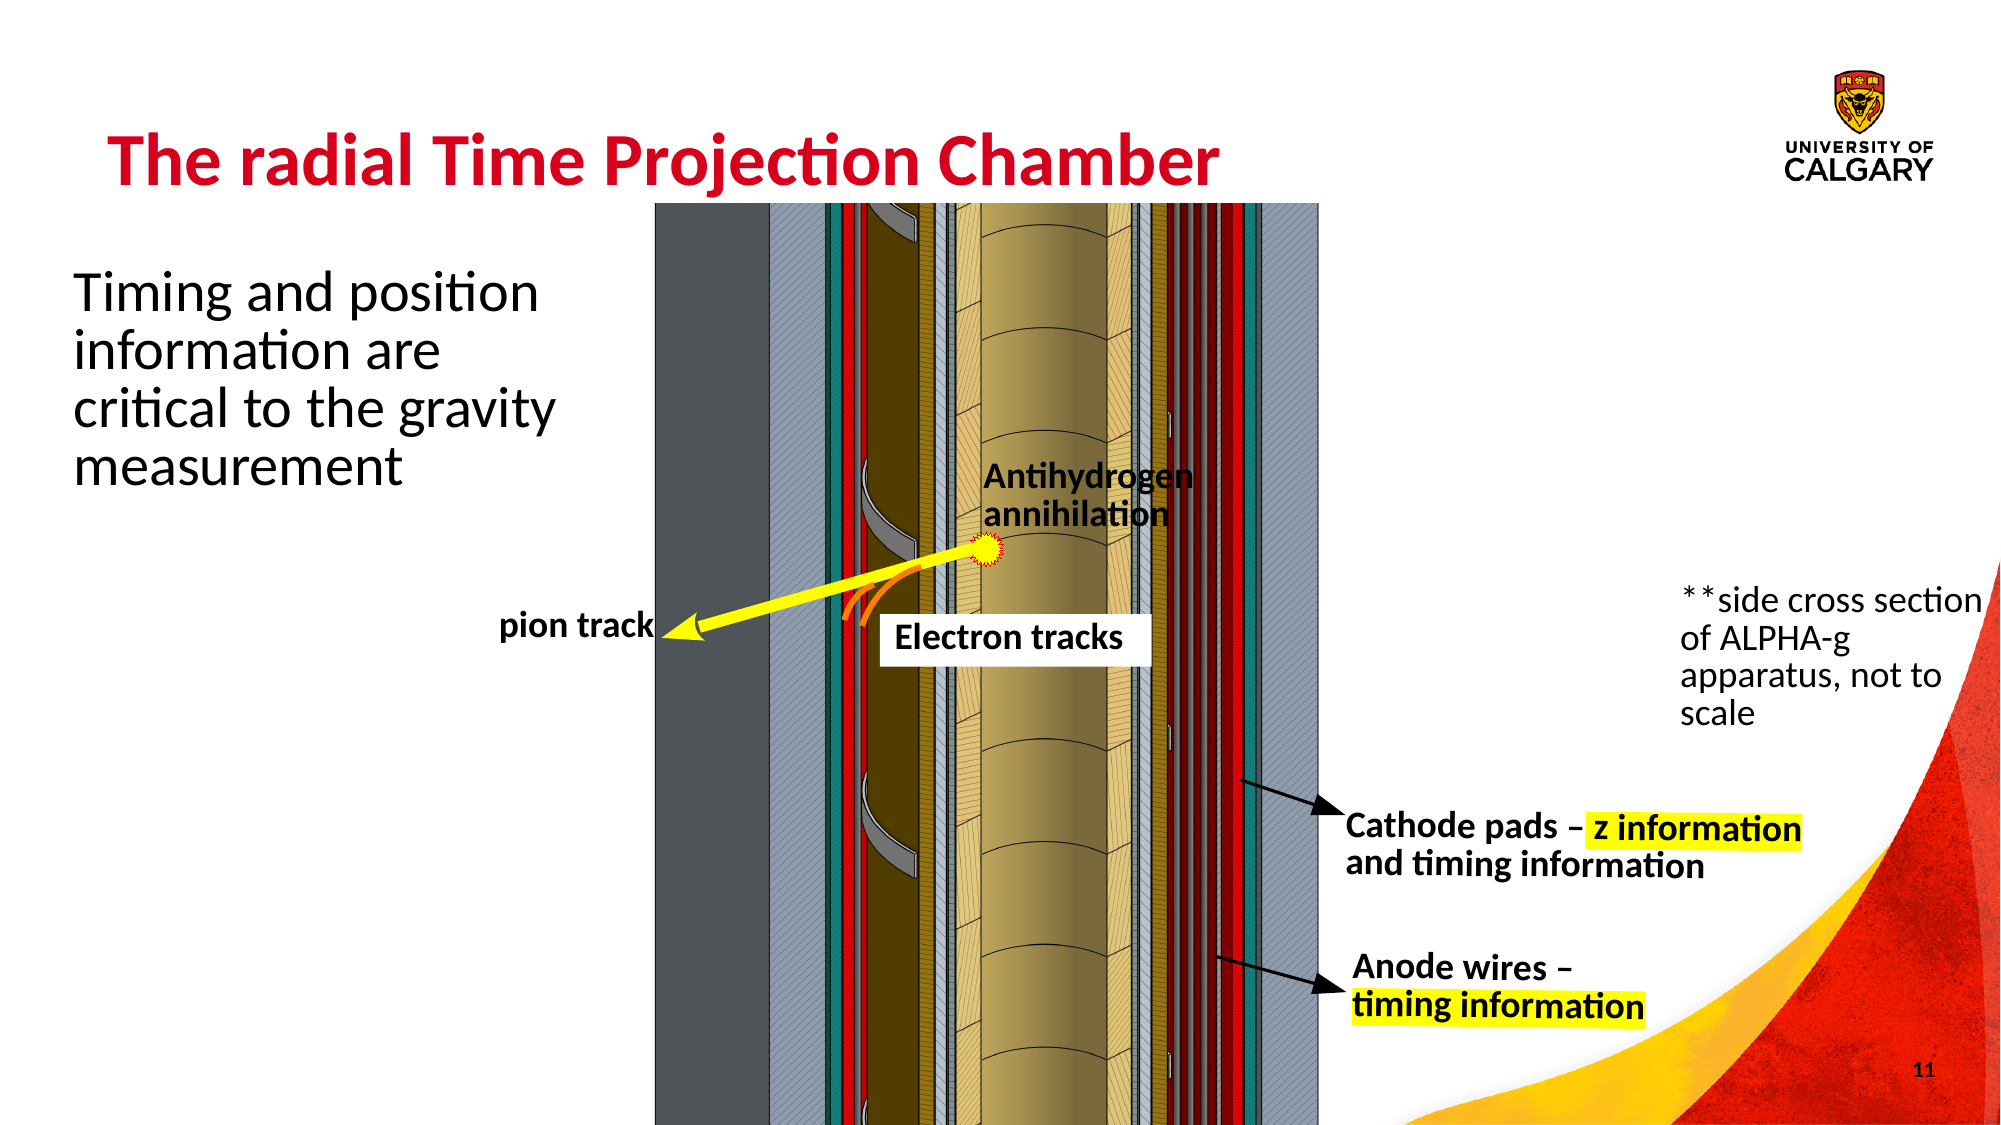

# The radial Time Projection Chamber
Timing and position information are critical to the gravity measurement
Antihydrogen annihilation
**side cross section of ALPHA-g apparatus, not to scale
pion track
Electron tracks
Cathode pads – z information and timing information
Anode wires – timing information